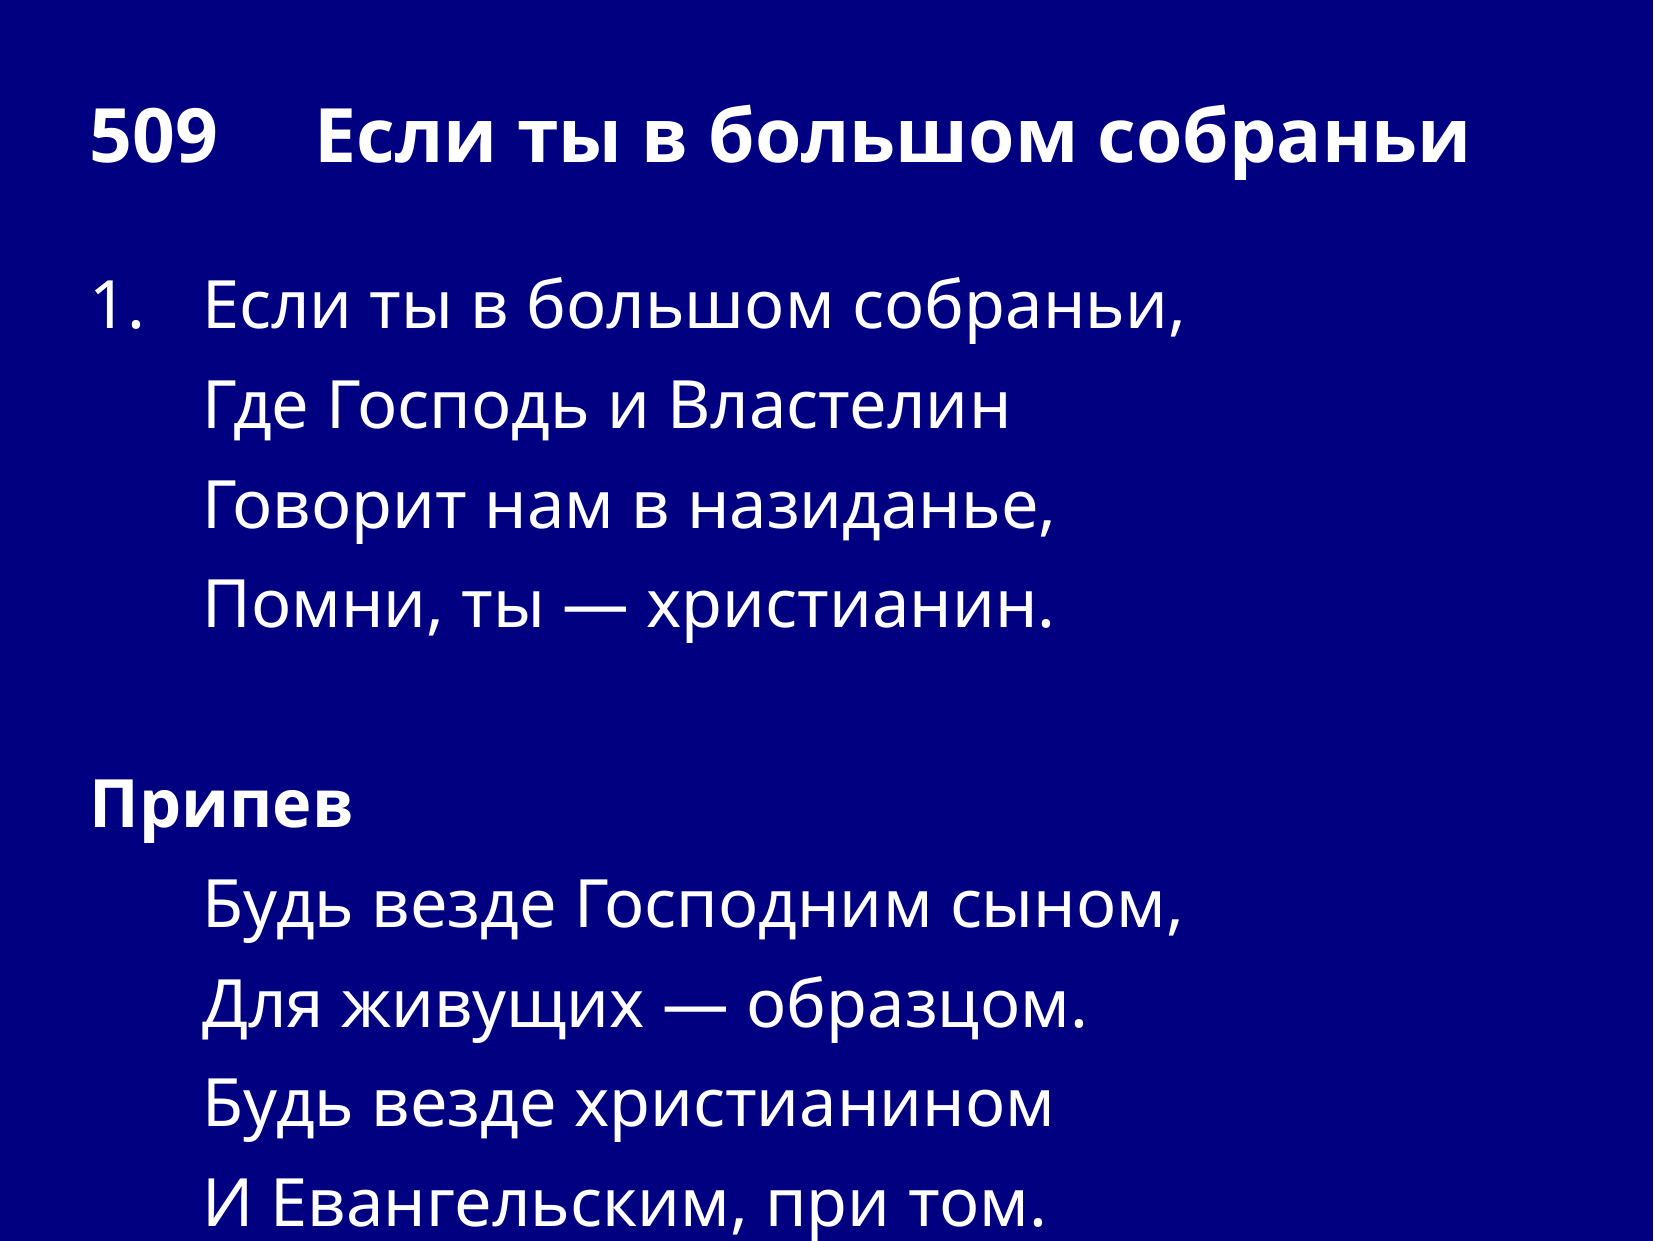

509	Если ты в большом собраньи
1.	Если ты в большом собраньи,
	Где Господь и Властелин
	Говорит нам в назиданье,
	Помни, ты — христианин.
Припев
	Будь везде Господним сыном,
	Для живущих — образцом.
	Будь везде христианином
	И Евангельским, при том.